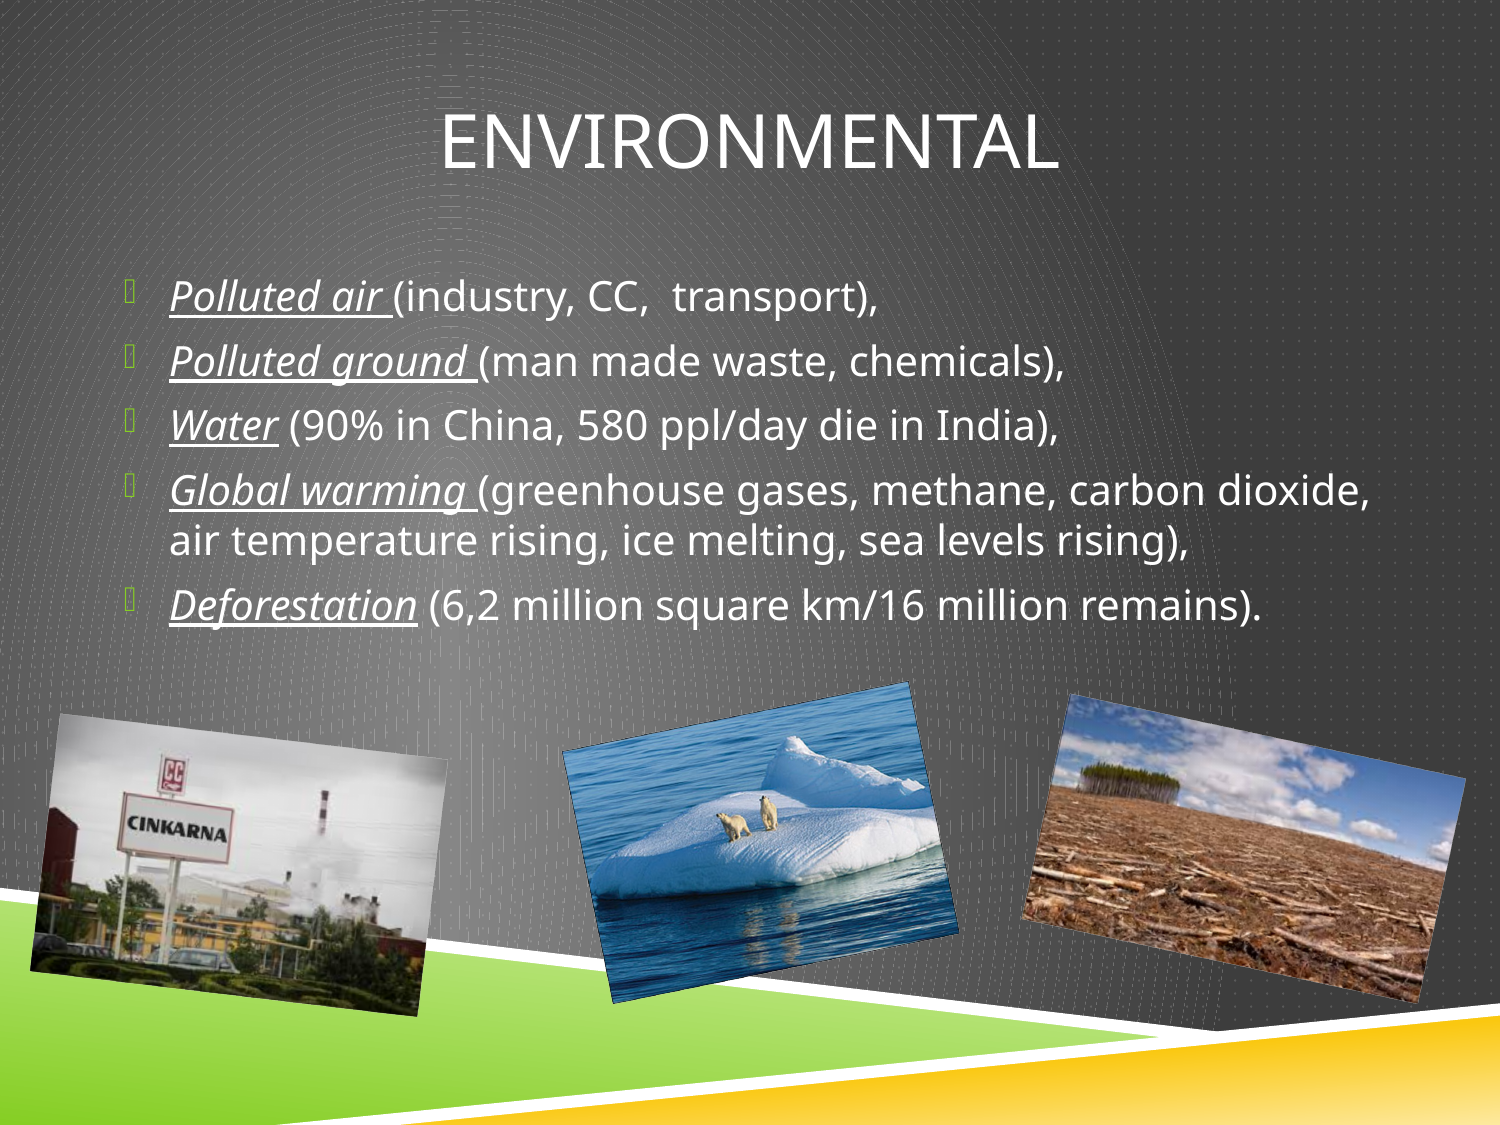

# ENVIRONMENTAL
Polluted air (industry, CC, transport),
Polluted ground (man made waste, chemicals),
Water (90% in China, 580 ppl/day die in India),
Global warming (greenhouse gases, methane, carbon dioxide, air temperature rising, ice melting, sea levels rising),
Deforestation (6,2 million square km/16 million remains).